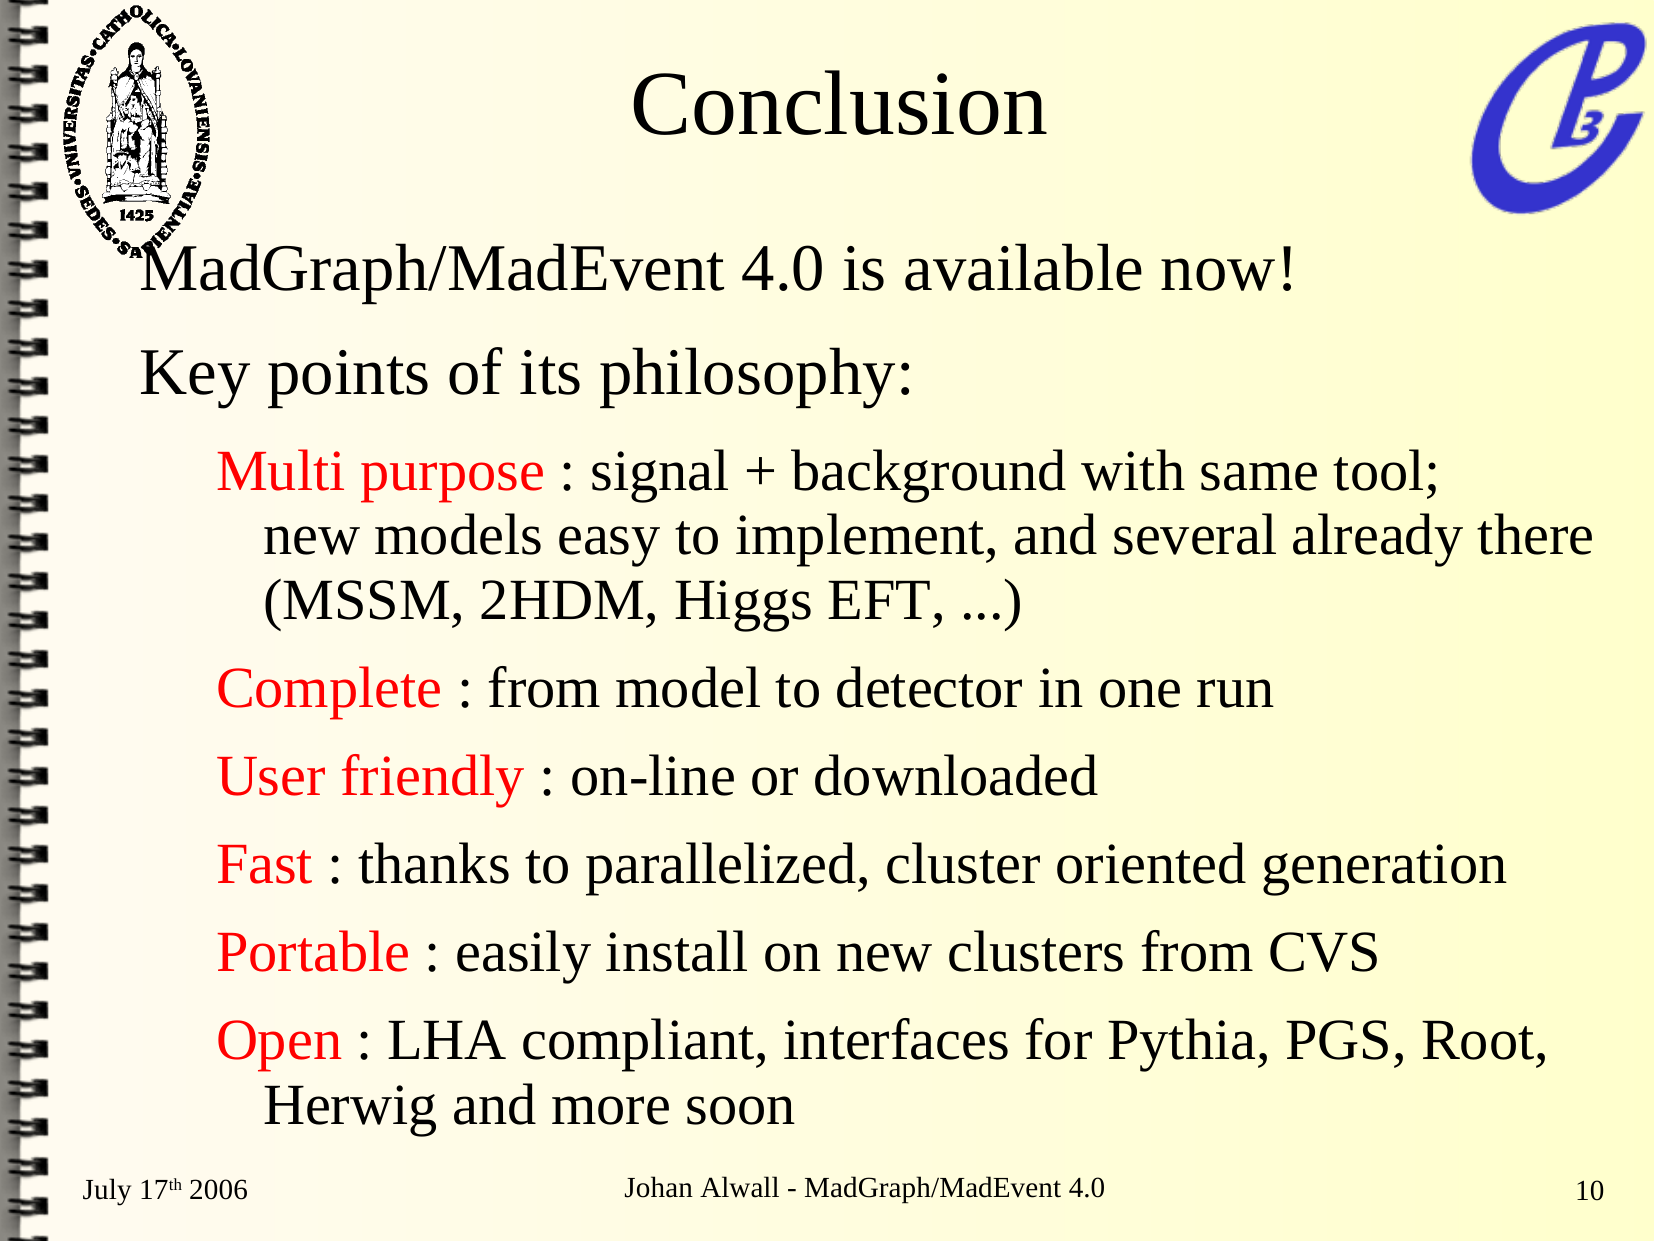

# Conclusion
MadGraph/MadEvent 4.0 is available now!
Key points of its philosophy:
Multi purpose : signal + background with same tool;
new models easy to implement, and several already there (MSSM, 2HDM, Higgs EFT, ...)
Complete : from model to detector in one run
User friendly : on-line or downloaded
Fast : thanks to parallelized, cluster oriented generation
Portable : easily install on new clusters from CVS
Open : LHA compliant, interfaces for Pythia, PGS, Root, Herwig and more soon
Johan Alwall - MadGraph/MadEvent 4.0
July 17 2006
10